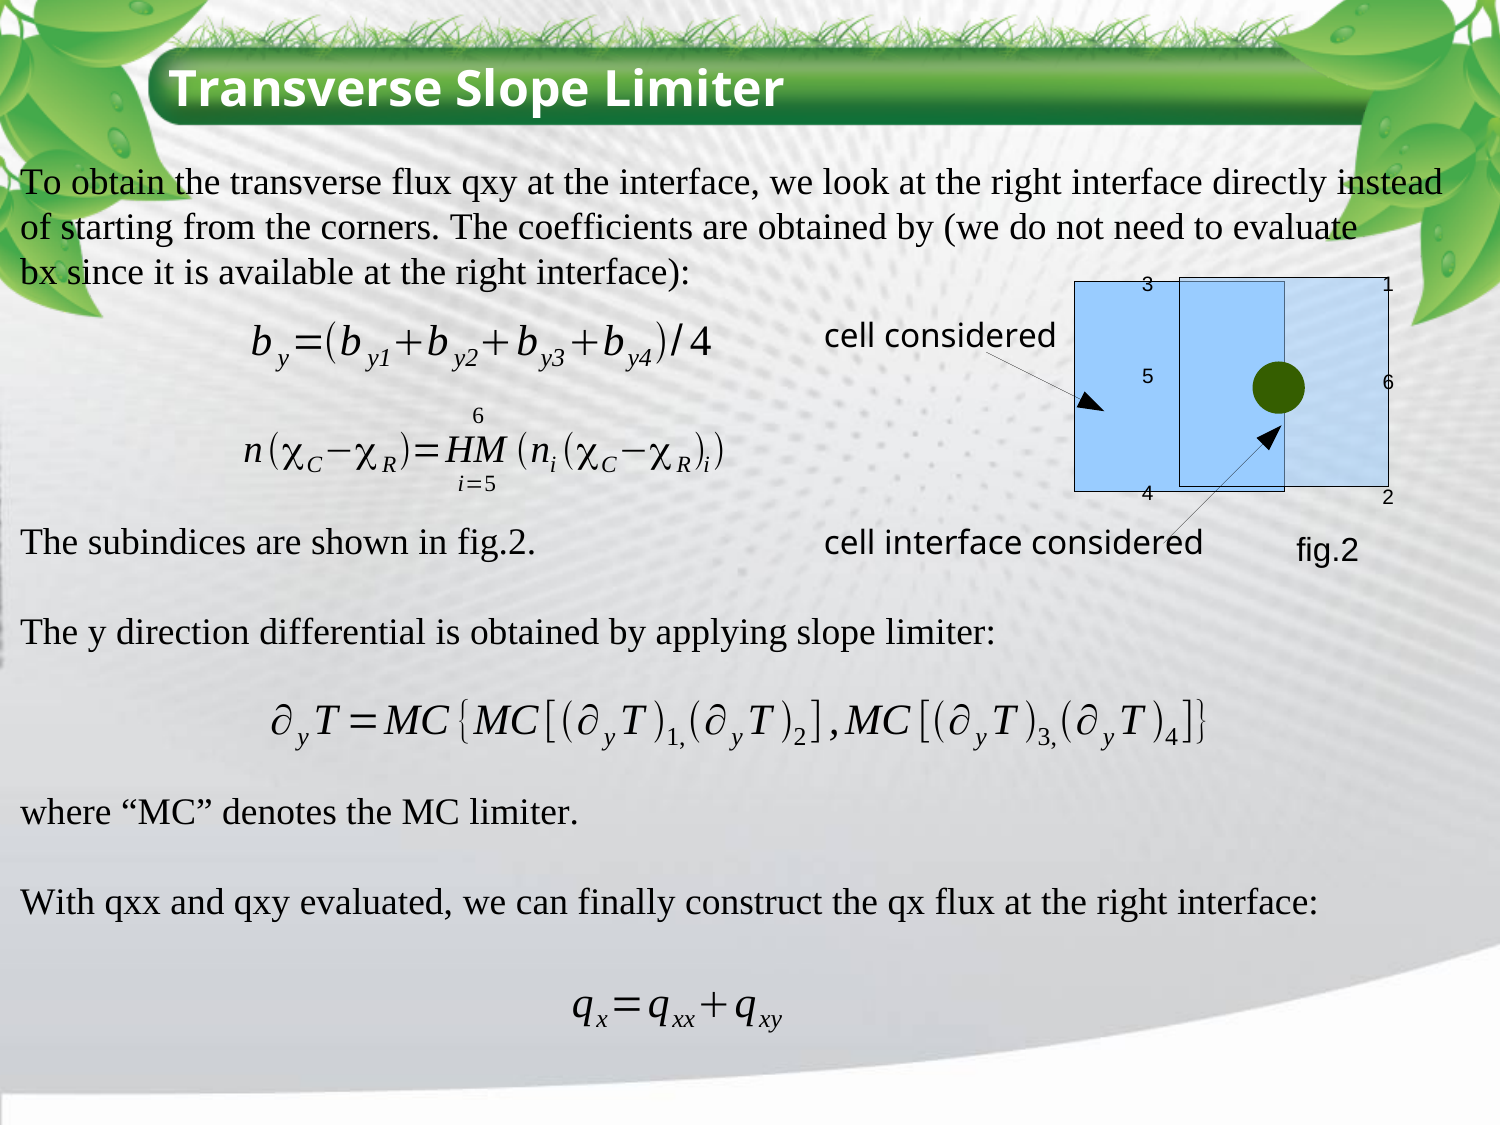

Transverse Slope Limiter
To obtain the transverse flux qxy at the interface, we look at the right interface directly instead
of starting from the corners. The coefficients are obtained by (we do not need to evaluate
bx since it is available at the right interface):
The subindices are shown in fig.2.
The y direction differential is obtained by applying slope limiter:
where “MC” denotes the MC limiter.
With qxx and qxy evaluated, we can finally construct the qx flux at the right interface:
3
1
5
6
4
2
cell considered
cell interface considered
fig.2